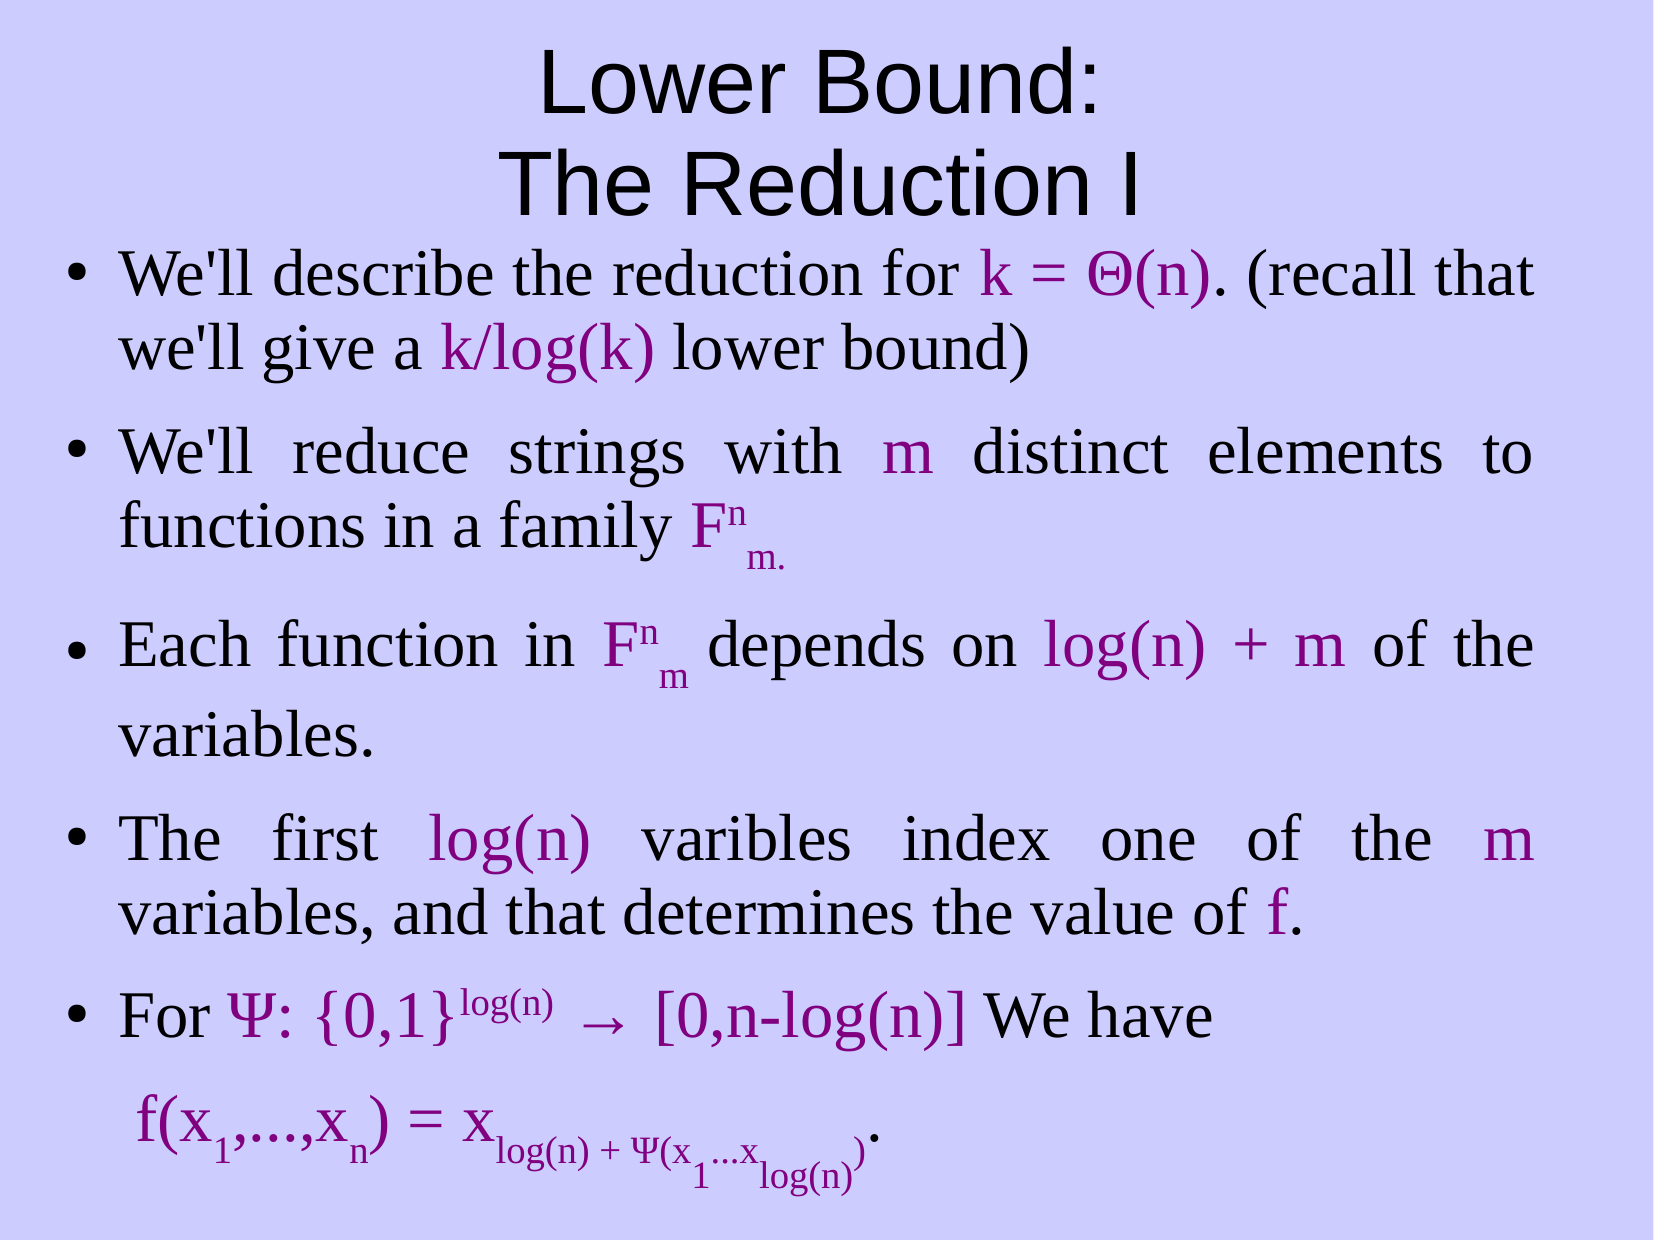

# Lower Bound: The Reduction I
We'll describe the reduction for k = Θ(n). (recall that we'll give a k/log(k) lower bound)
We'll reduce strings with m distinct elements to functions in a family Fnm.
Each function in Fnm depends on log(n) + m of the variables.
The first log(n) varibles index one of the m variables, and that determines the value of f.
For Ψ: {0,1}log(n) → [0,n-log(n)] We have
 f(x1,...,xn) = xlog(n) + Ψ(x1...xlog(n)).